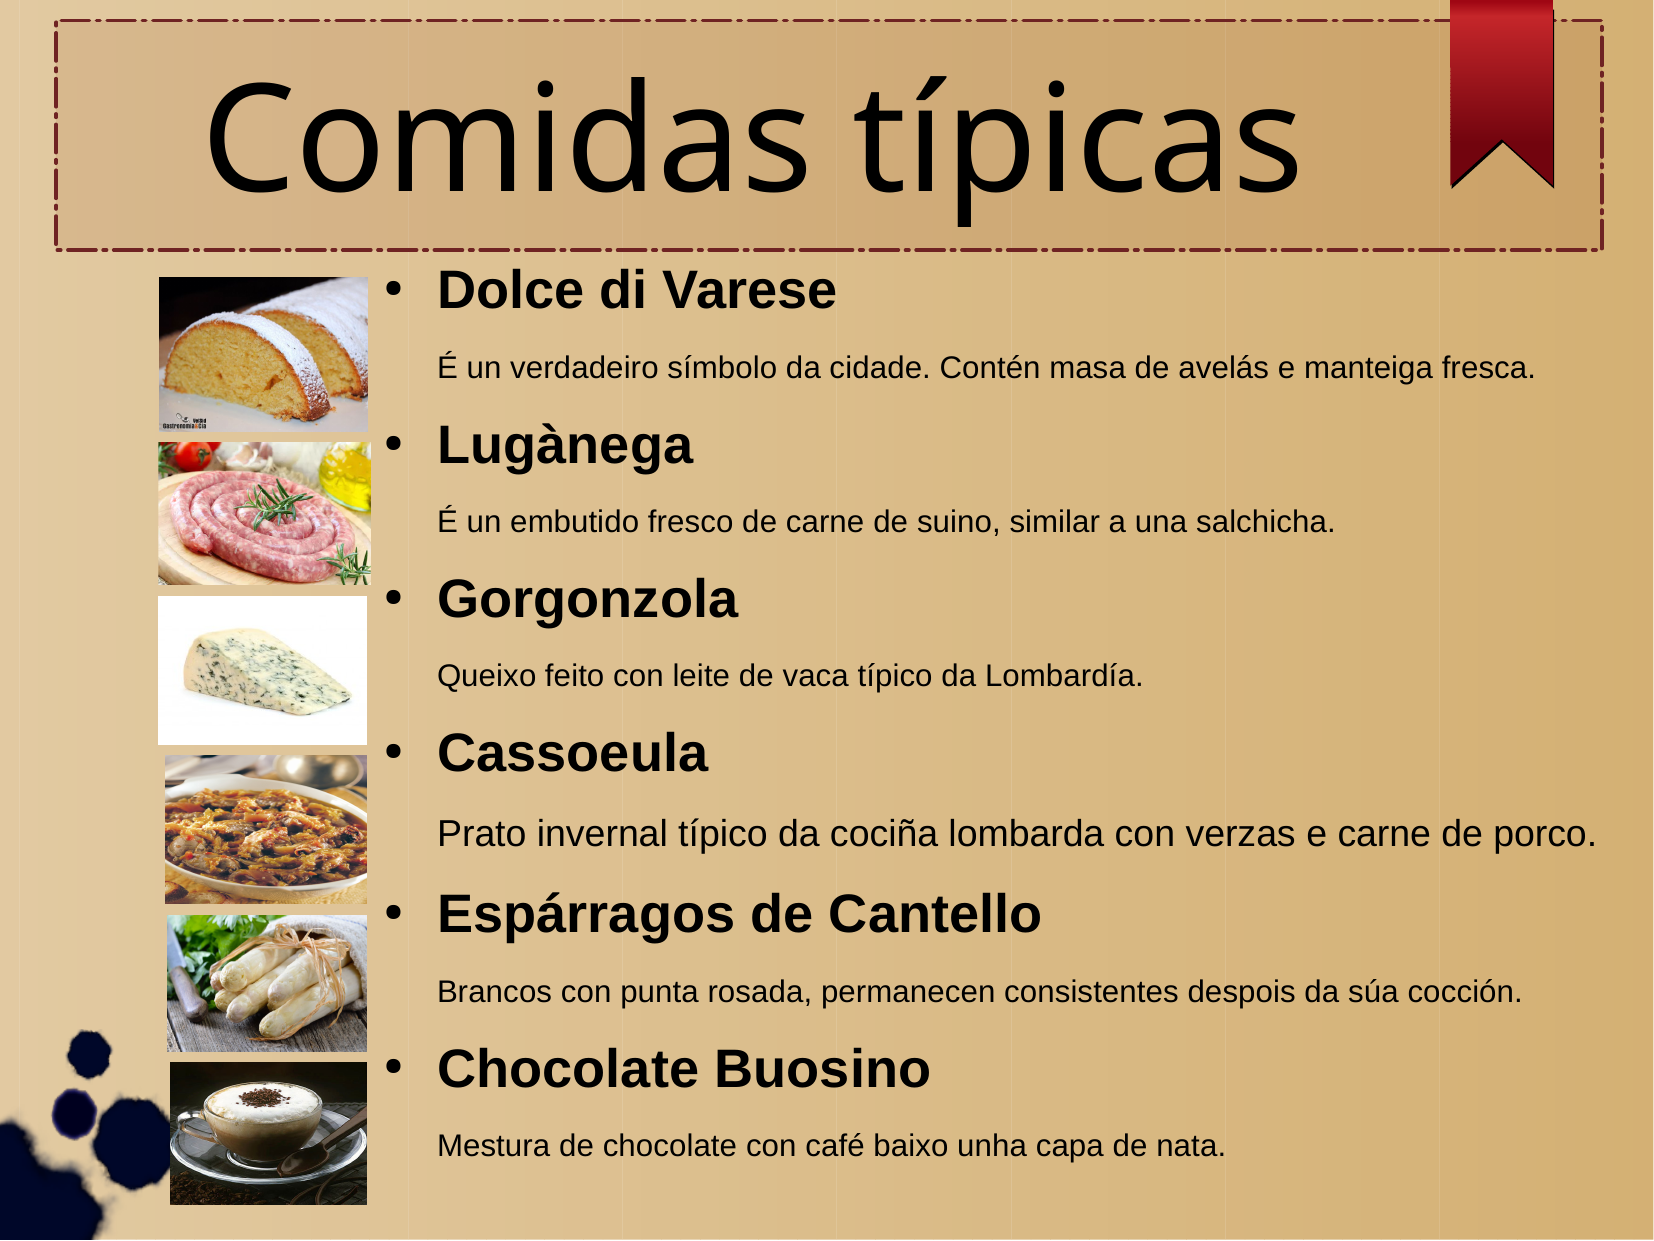

# Comidas típicas
Dolce di Varese
É un verdadeiro símbolo da cidade. Contén masa de avelás e manteiga fresca.
Lugànega
É un embutido fresco de carne de suino, similar a una salchicha.
Gorgonzola
Queixo feito con leite de vaca típico da Lombardía.
Cassoeula
Prato invernal típico da cociña lombarda con verzas e carne de porco.
Espárragos de Cantello
Brancos con punta rosada, permanecen consistentes despois da súa cocción.
Chocolate Buosino
Mestura de chocolate con café baixo unha capa de nata.